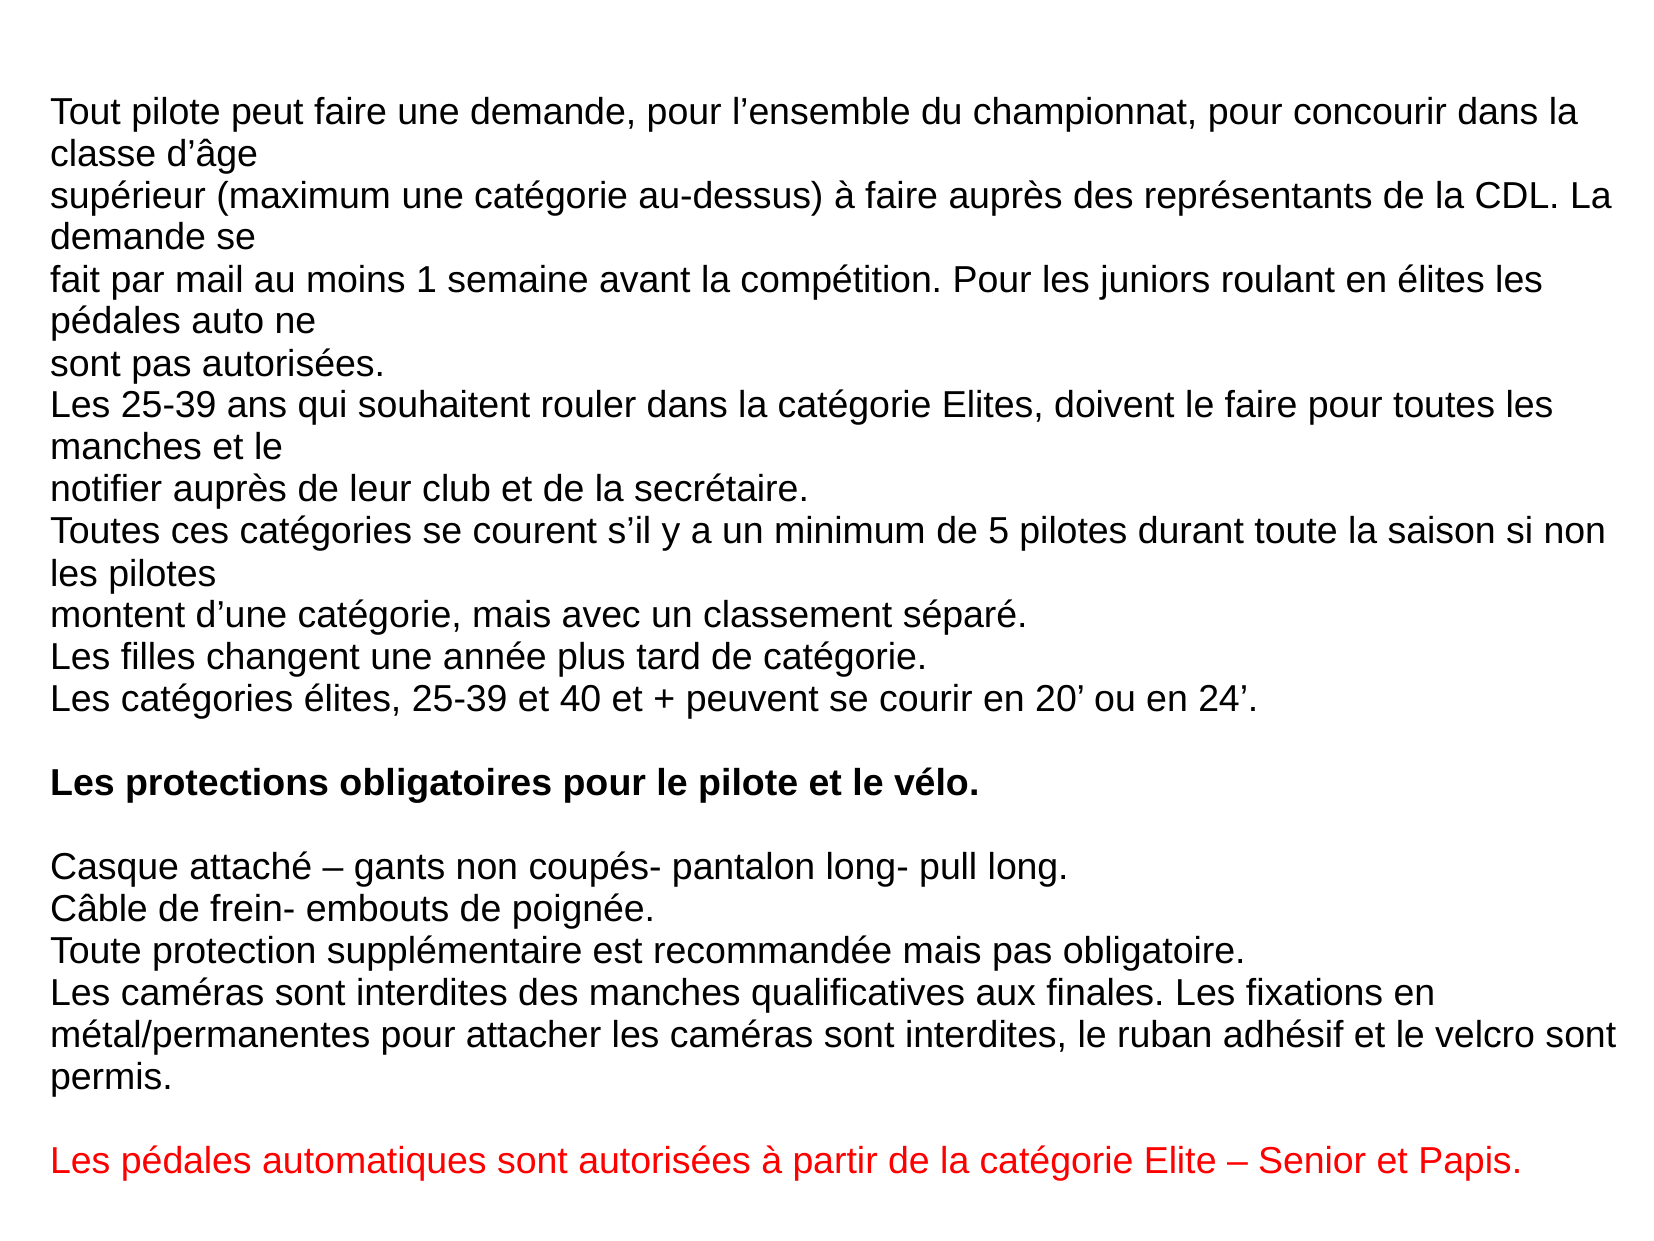

Tout pilote peut faire une demande, pour l’ensemble du championnat, pour concourir dans la classe d’âge
supérieur (maximum une catégorie au-dessus) à faire auprès des représentants de la CDL. La demande se
fait par mail au moins 1 semaine avant la compétition. Pour les juniors roulant en élites les pédales auto ne
sont pas autorisées.
Les 25-39 ans qui souhaitent rouler dans la catégorie Elites, doivent le faire pour toutes les manches et le
notifier auprès de leur club et de la secrétaire.
Toutes ces catégories se courent s’il y a un minimum de 5 pilotes durant toute la saison si non les pilotes
montent d’une catégorie, mais avec un classement séparé.
Les filles changent une année plus tard de catégorie.
Les catégories élites, 25-39 et 40 et + peuvent se courir en 20’ ou en 24’.
Les protections obligatoires pour le pilote et le vélo.
Casque attaché – gants non coupés- pantalon long- pull long.
Câble de frein- embouts de poignée.
Toute protection supplémentaire est recommandée mais pas obligatoire.
Les caméras sont interdites des manches qualificatives aux finales. Les fixations en métal/permanentes pour attacher les caméras sont interdites, le ruban adhésif et le velcro sont permis.
Les pédales automatiques sont autorisées à partir de la catégorie Elite – Senior et Papis.